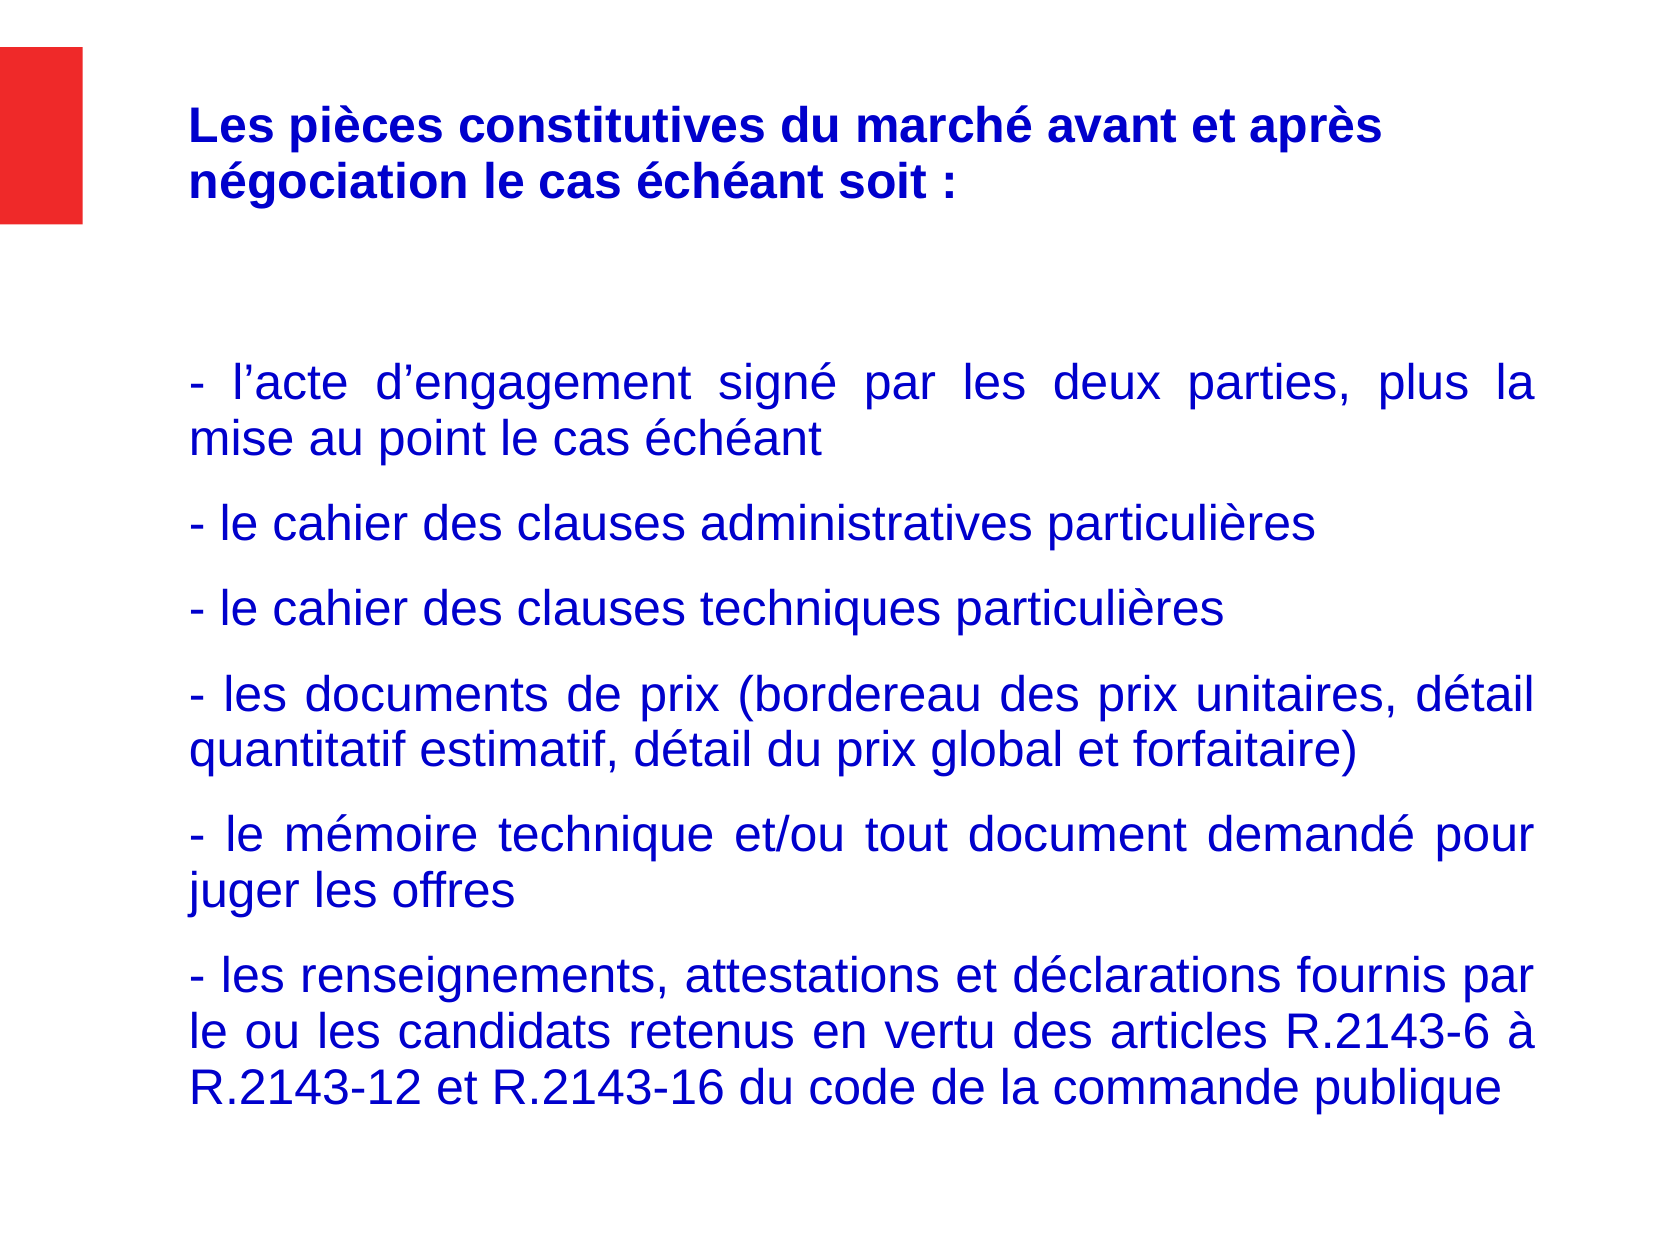

# Les pièces constitutives du marché avant et après négociation le cas échéant soit :
- l’acte d’engagement signé par les deux parties, plus la mise au point le cas échéant
- le cahier des clauses administratives particulières
- le cahier des clauses techniques particulières
- les documents de prix (bordereau des prix unitaires, détail quantitatif estimatif, détail du prix global et forfaitaire)
- le mémoire technique et/ou tout document demandé pour juger les offres
- les renseignements, attestations et déclarations fournis par le ou les candidats retenus en vertu des articles R.2143-6 à R.2143-12 et R.2143-16 du code de la commande publique